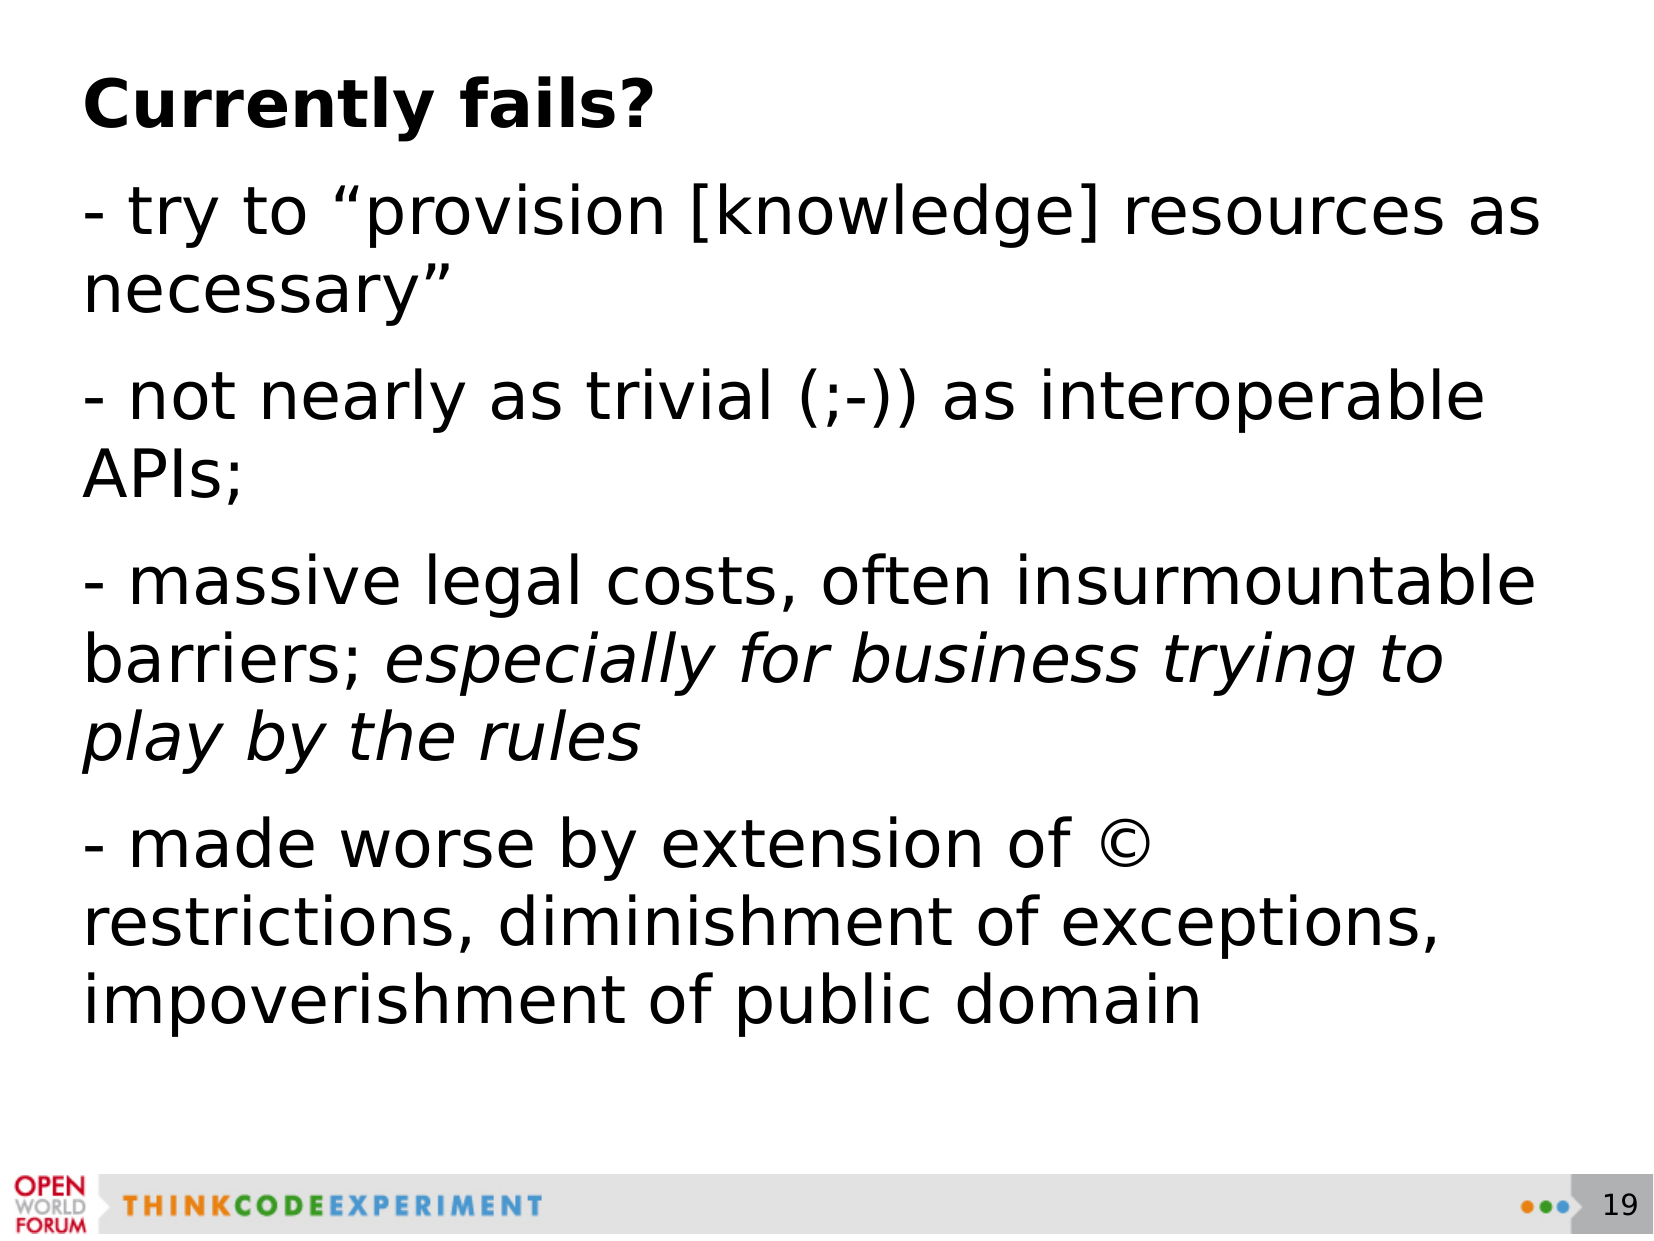

# Currently fails?
- try to “provision [knowledge] resources as necessary”
- not nearly as trivial (;-)) as interoperable APIs;
- massive legal costs, often insurmountable barriers; especially for business trying to play by the rules
- made worse by extension of © restrictions, diminishment of exceptions, impoverishment of public domain